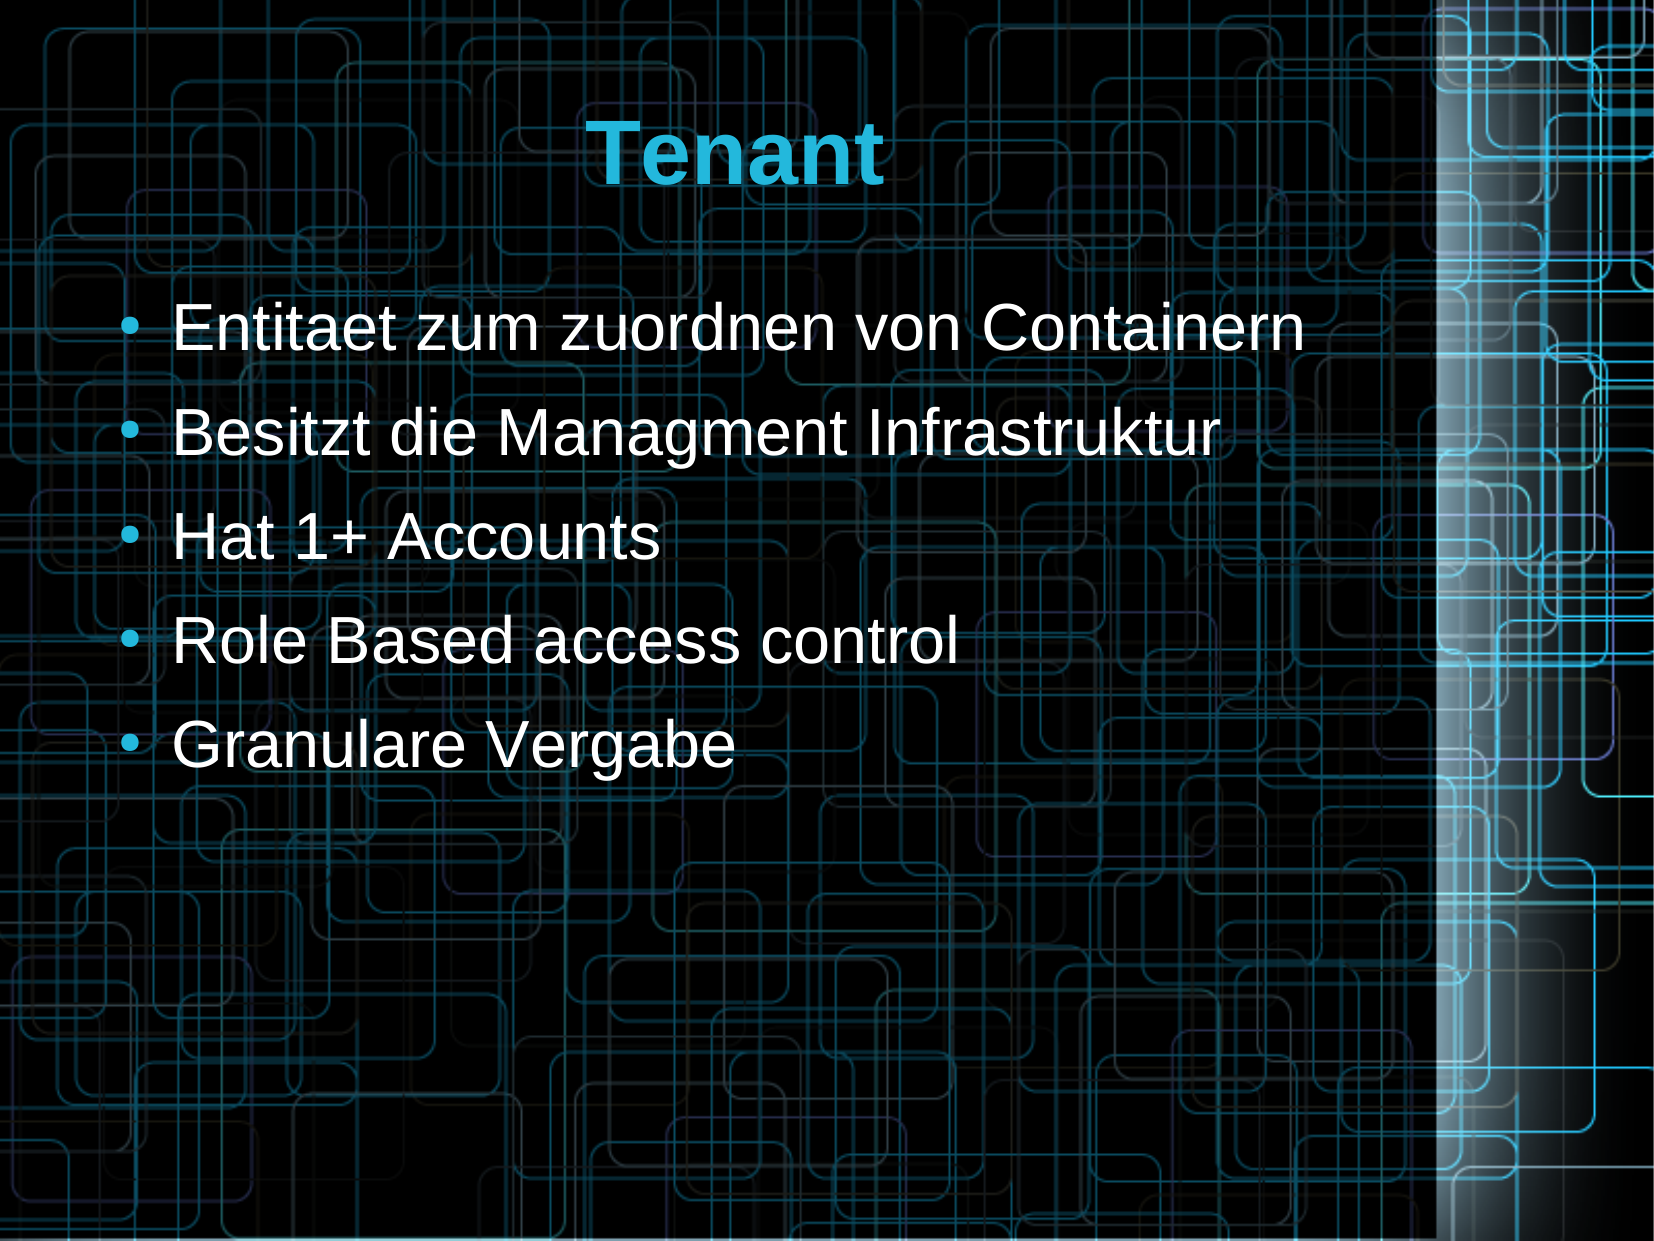

# Tenant
Entitaet zum zuordnen von Containern
Besitzt die Managment Infrastruktur
Hat 1+ Accounts
Role Based access control
Granulare Vergabe